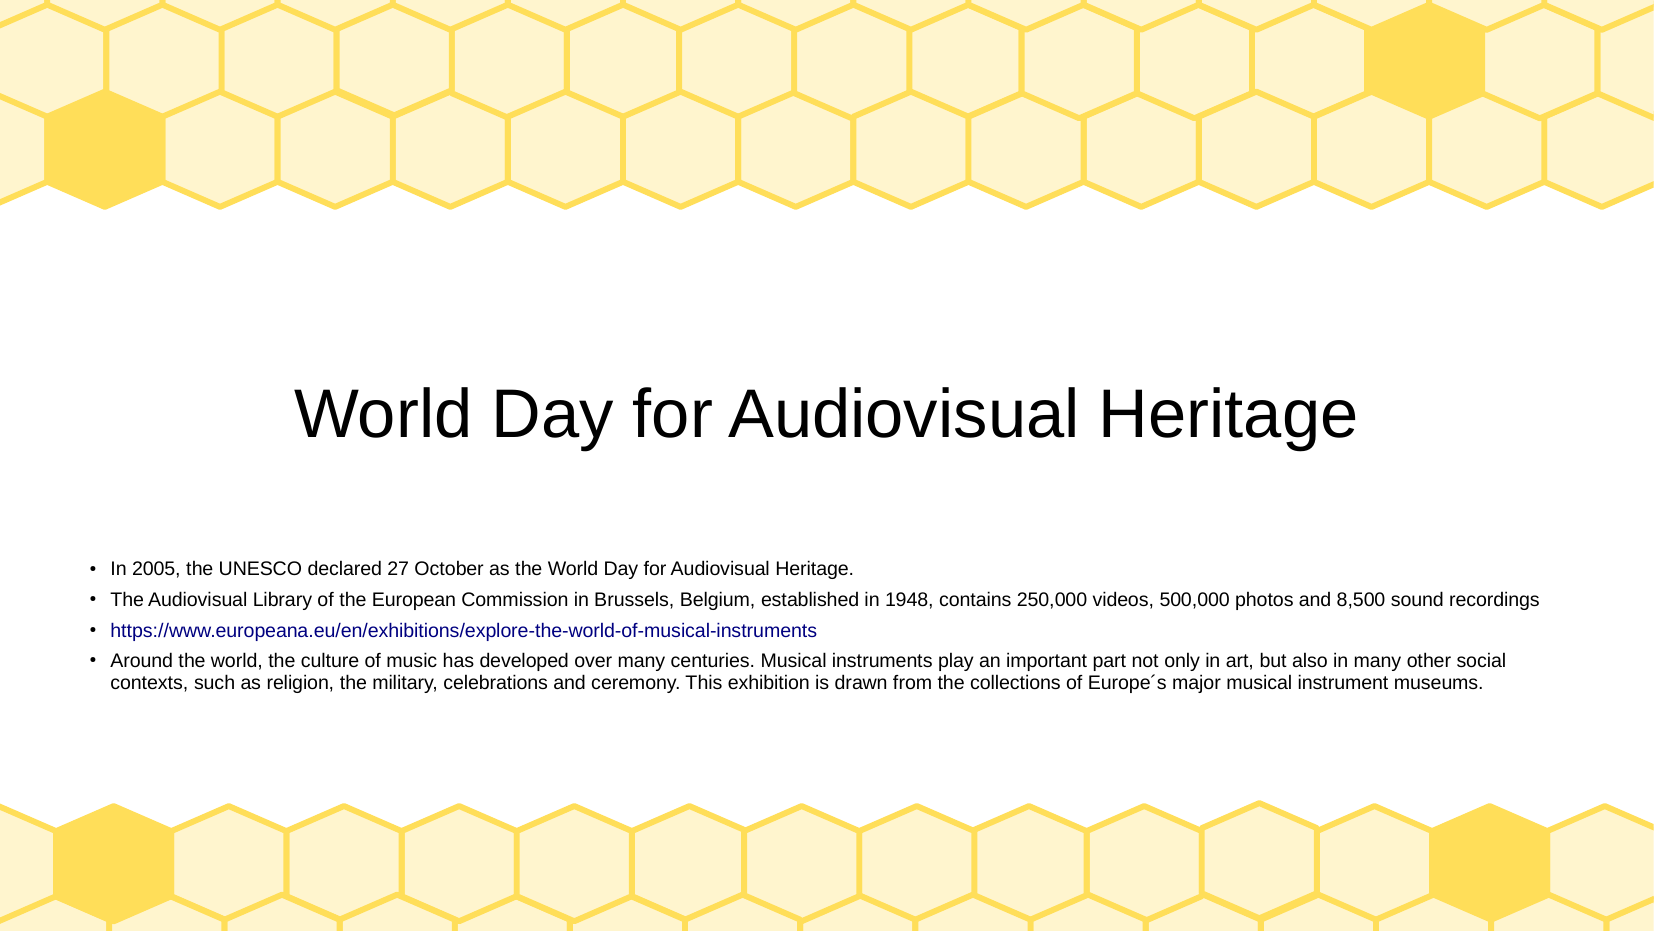

# World Day for Audiovisual Heritage
In 2005, the UNESCO declared 27 October as the World Day for Audiovisual Heritage.
The Audiovisual Library of the European Commission in Brussels, Belgium, established in 1948, contains 250,000 videos, 500,000 photos and 8,500 sound recordings
https://www.europeana.eu/en/exhibitions/explore-the-world-of-musical-instruments
Around the world, the culture of music has developed over many centuries. Musical instruments play an important part not only in art, but also in many other social contexts, such as religion, the military, celebrations and ceremony. This exhibition is drawn from the collections of Europe´s major musical instrument museums.